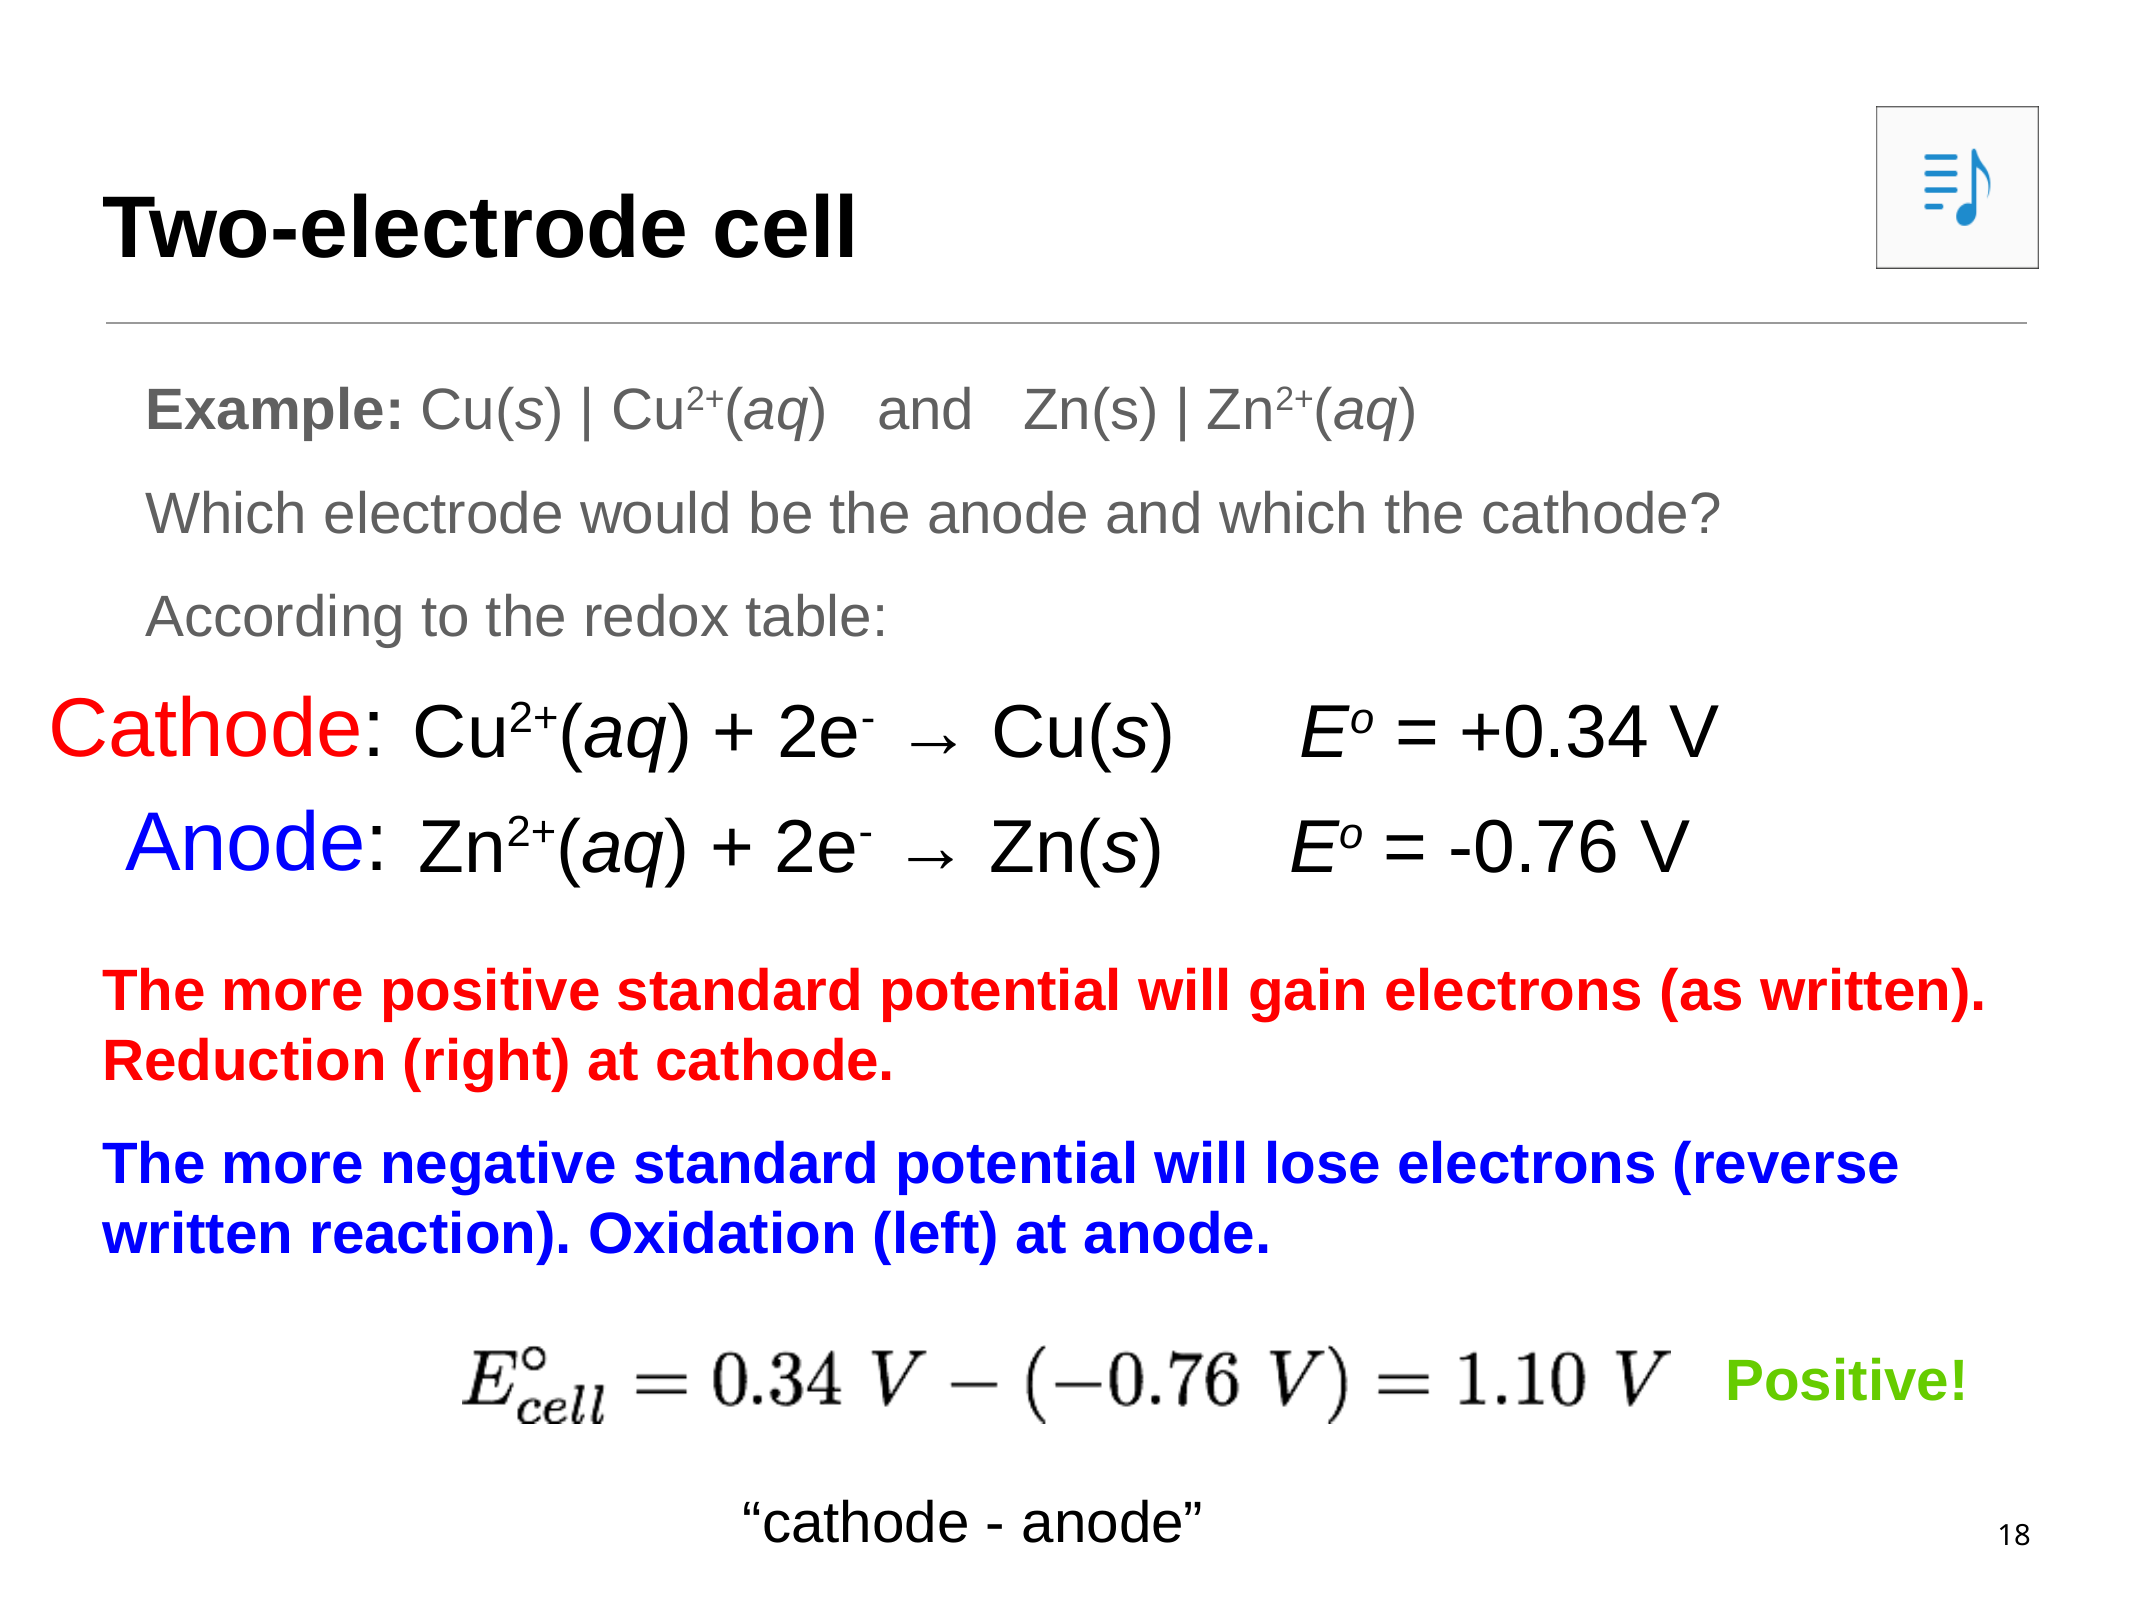

# Two-electrode cell
Example: Cu(s) | Cu2+(aq) and Zn(s) | Zn2+(aq)
Which electrode would be the anode and which the cathode?
According to the redox table:
Cathode:
Cu2+(aq) + 2e- → Cu(s) Eo = +0.34 V
Anode:
Zn2+(aq) + 2e- → Zn(s) Eo = -0.76 V
The more positive standard potential will gain electrons (as written). Reduction (right) at cathode.
The more negative standard potential will lose electrons (reverse written reaction). Oxidation (left) at anode.
Positive!
“cathode - anode”
18